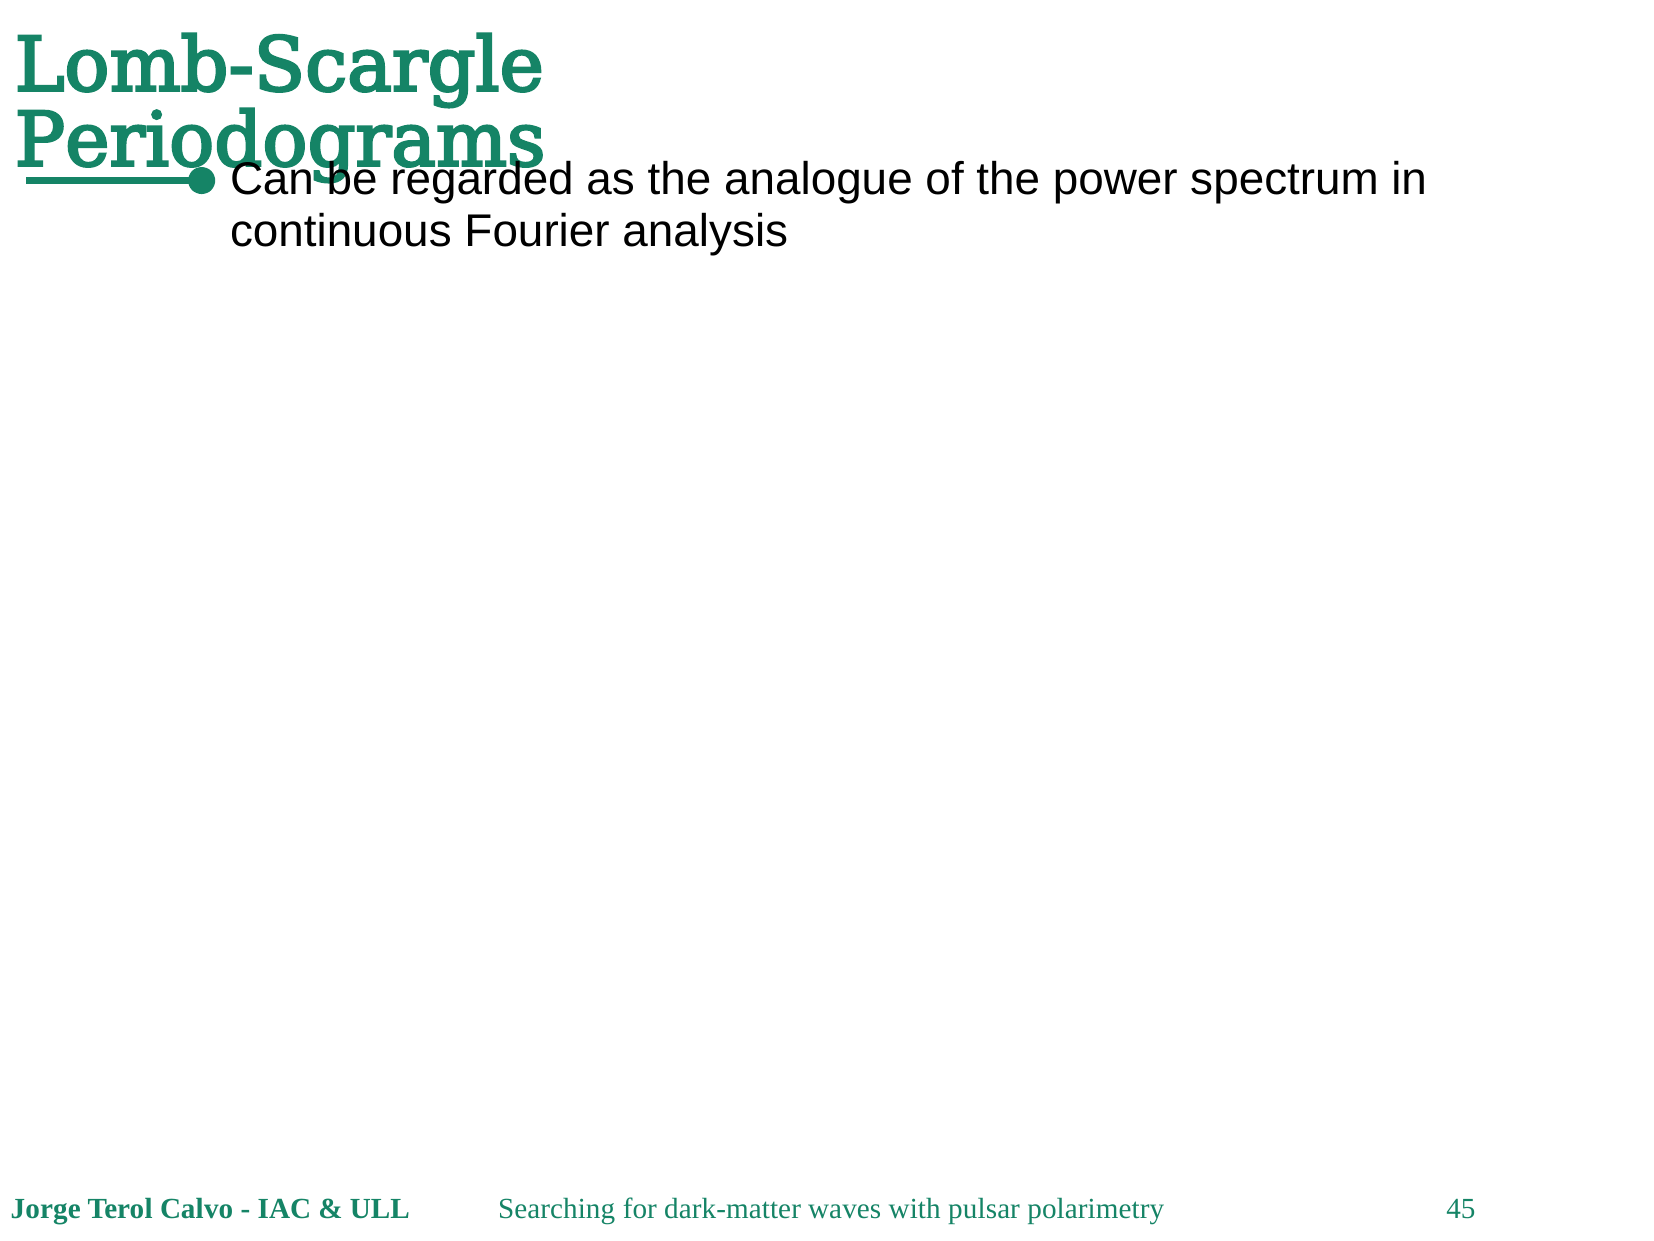

Lomb-Scargle Periodograms
Can be regarded as the analogue of the power spectrum in continuous Fourier analysis
Jorge Terol Calvo - IAC & ULL
Searching for dark-matter waves with pulsar polarimetry
45